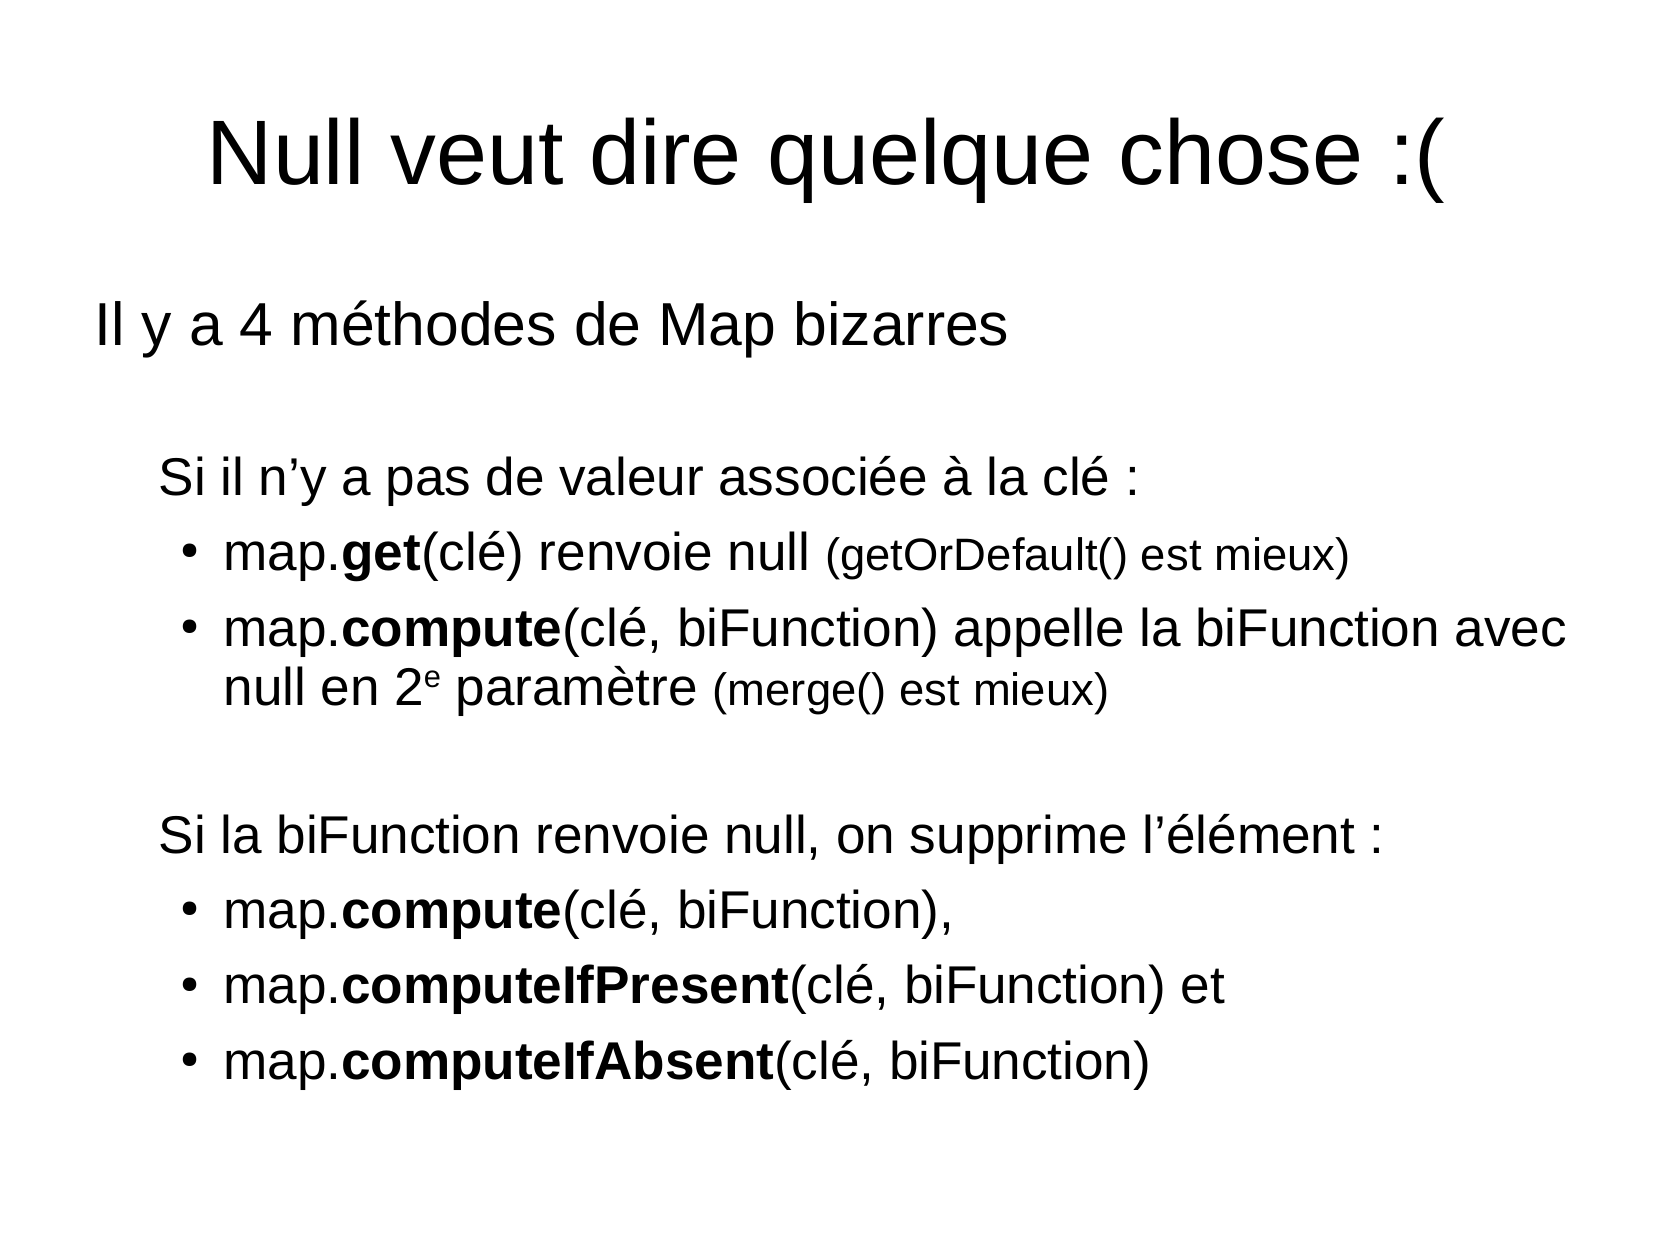

# Null veut dire quelque chose :(
Il y a 4 méthodes de Map bizarres
Si il n’y a pas de valeur associée à la clé :
map.get(clé) renvoie null (getOrDefault() est mieux)
map.compute(clé, biFunction) appelle la biFunction avec null en 2e paramètre (merge() est mieux)
Si la biFunction renvoie null, on supprime l’élément :
map.compute(clé, biFunction),
map.computeIfPresent(clé, biFunction) et
map.computeIfAbsent(clé, biFunction)